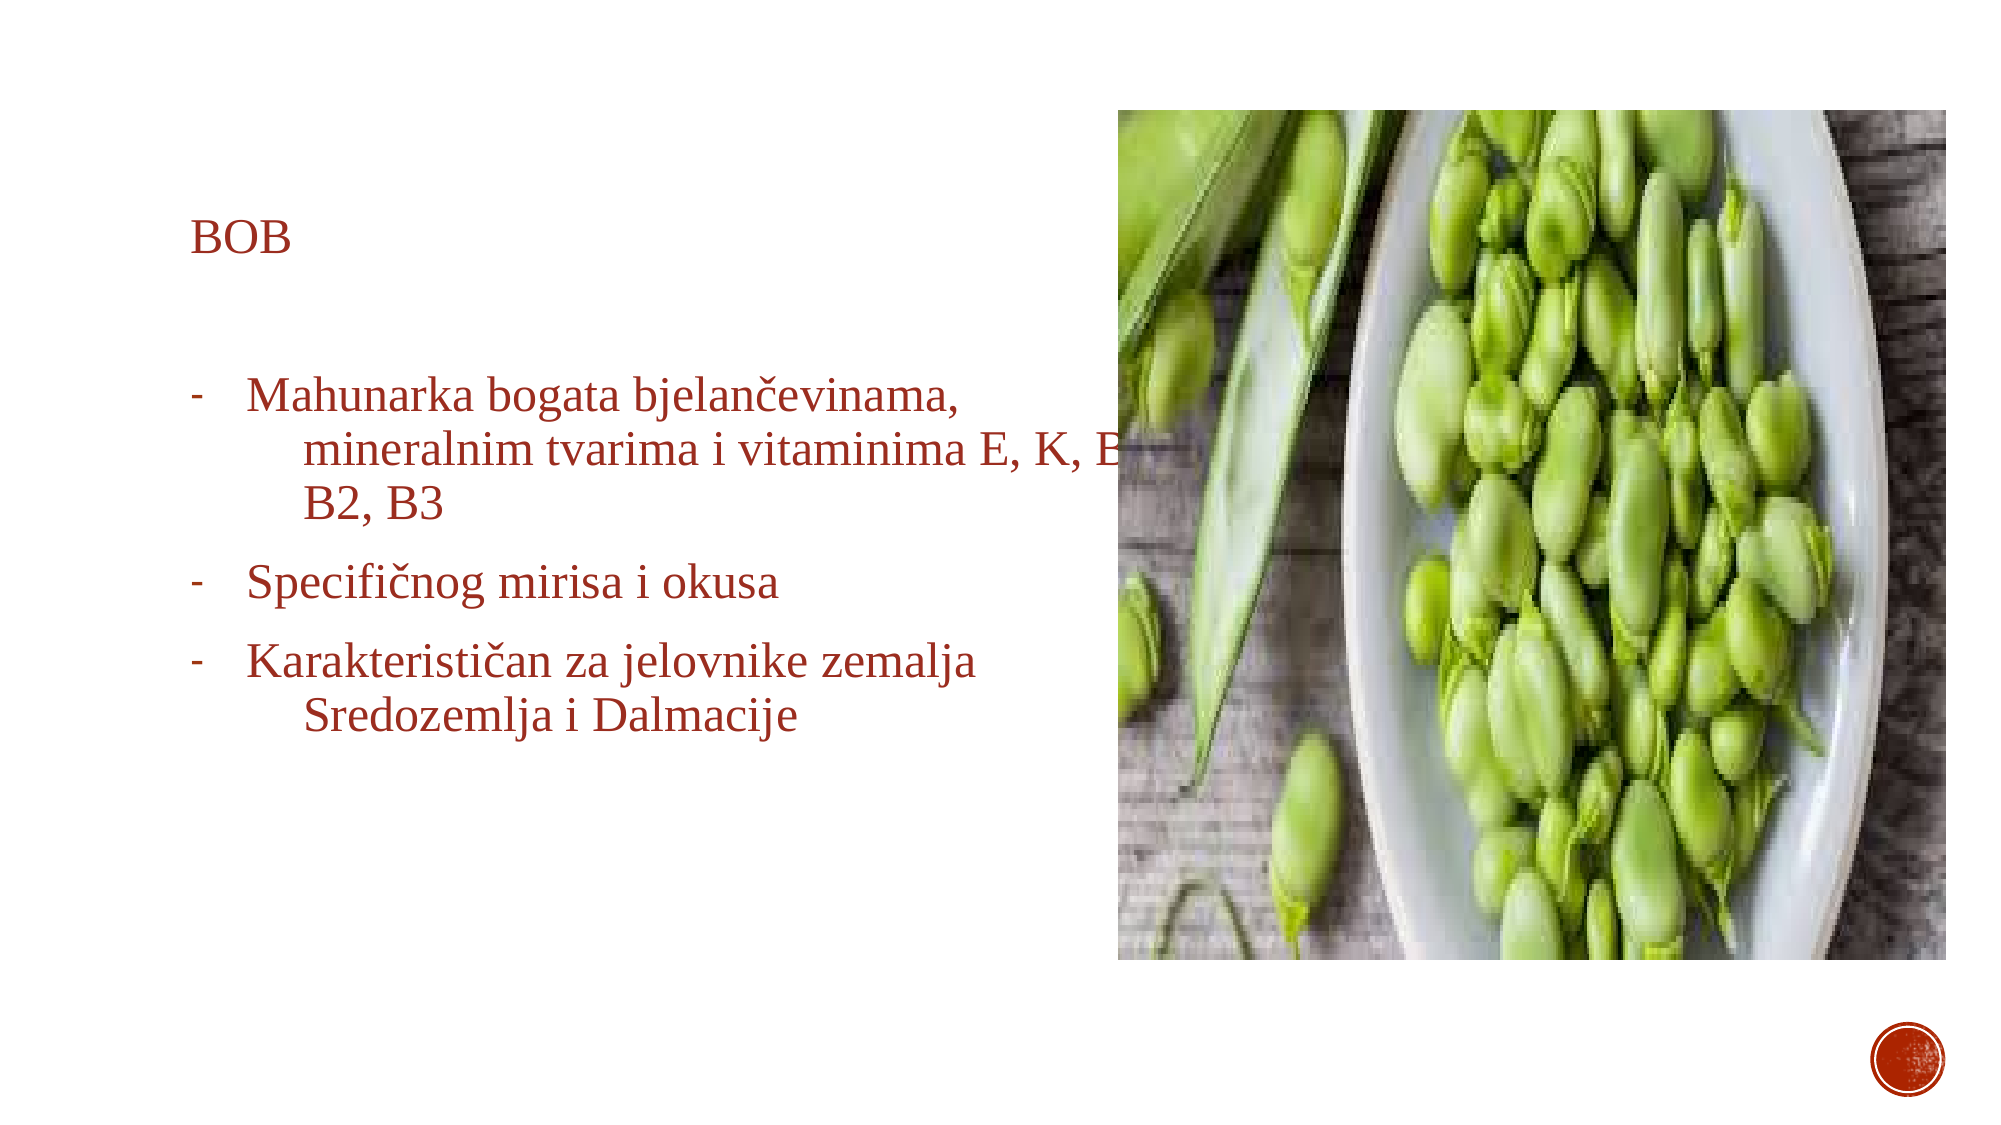

#
BOB
Mahunarka bogata bjelančevinama, mineralnim tvarima i vitaminima E, K, B1, B2, B3
Specifičnog mirisa i okusa
Karakterističan za jelovnike zemalja Sredozemlja i Dalmacije